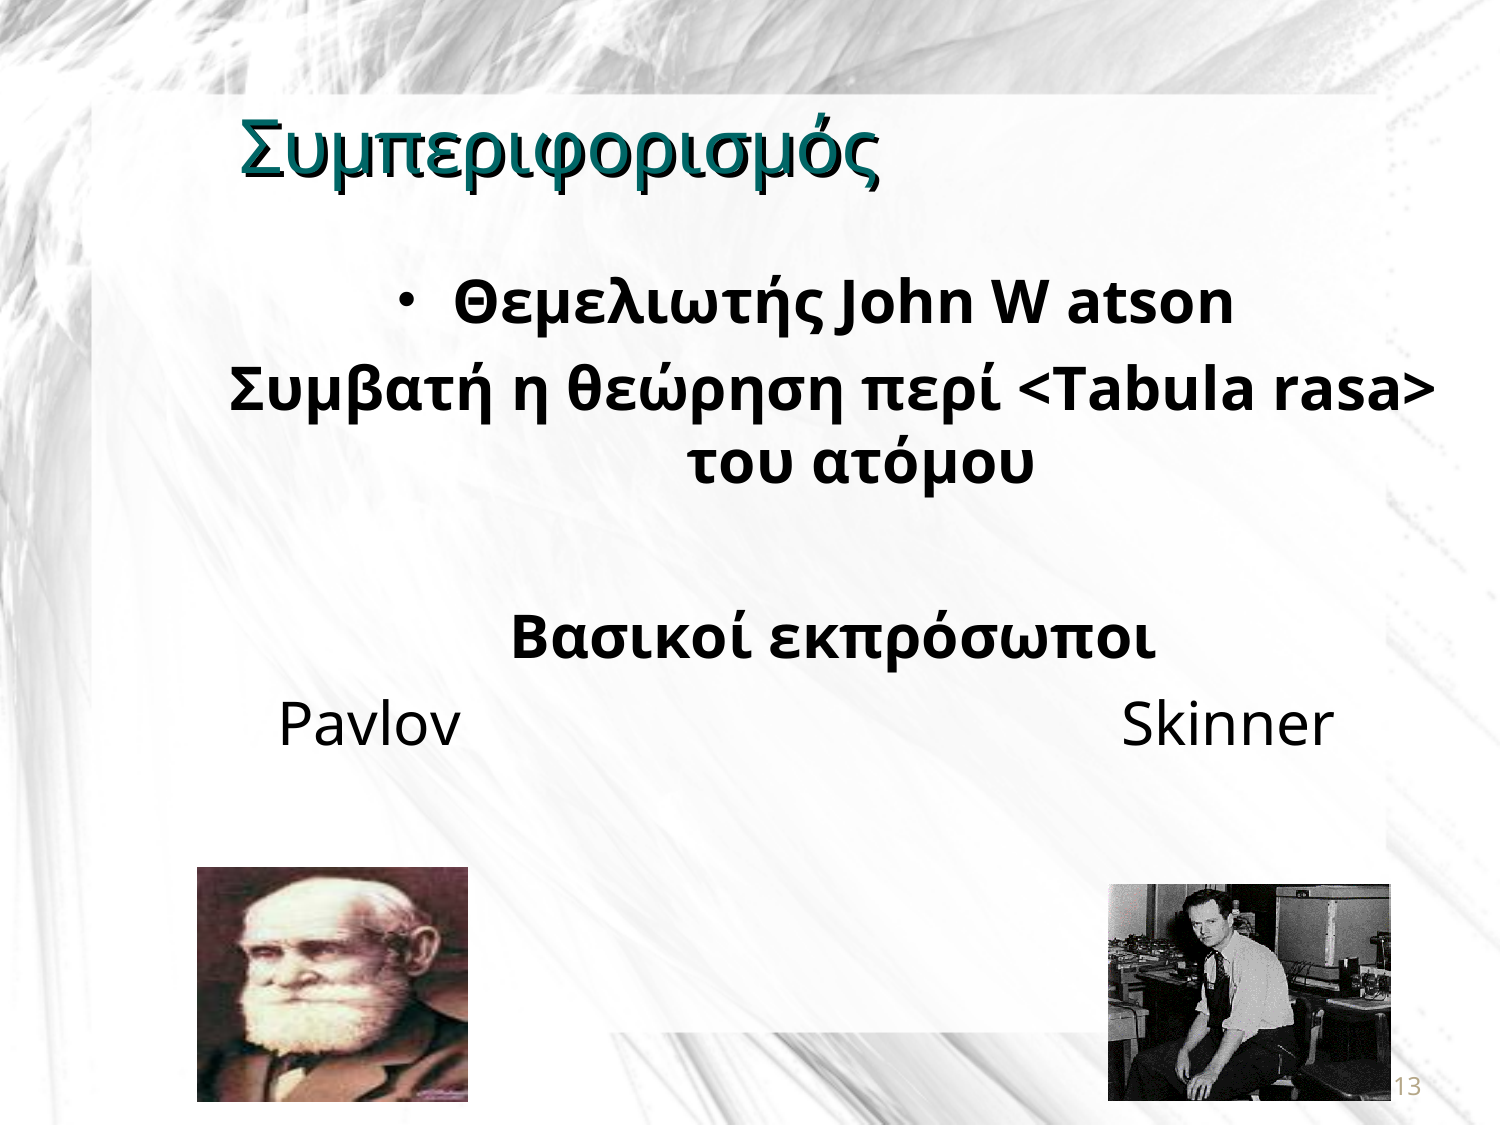

Συμπεριφορισμός
Θεμελιωτής John W atson
Συμβατή η θεώρηση περί <Tabula rasa> του ατόμου
Βασικοί εκπρόσωποι
Pavlov					Skinner